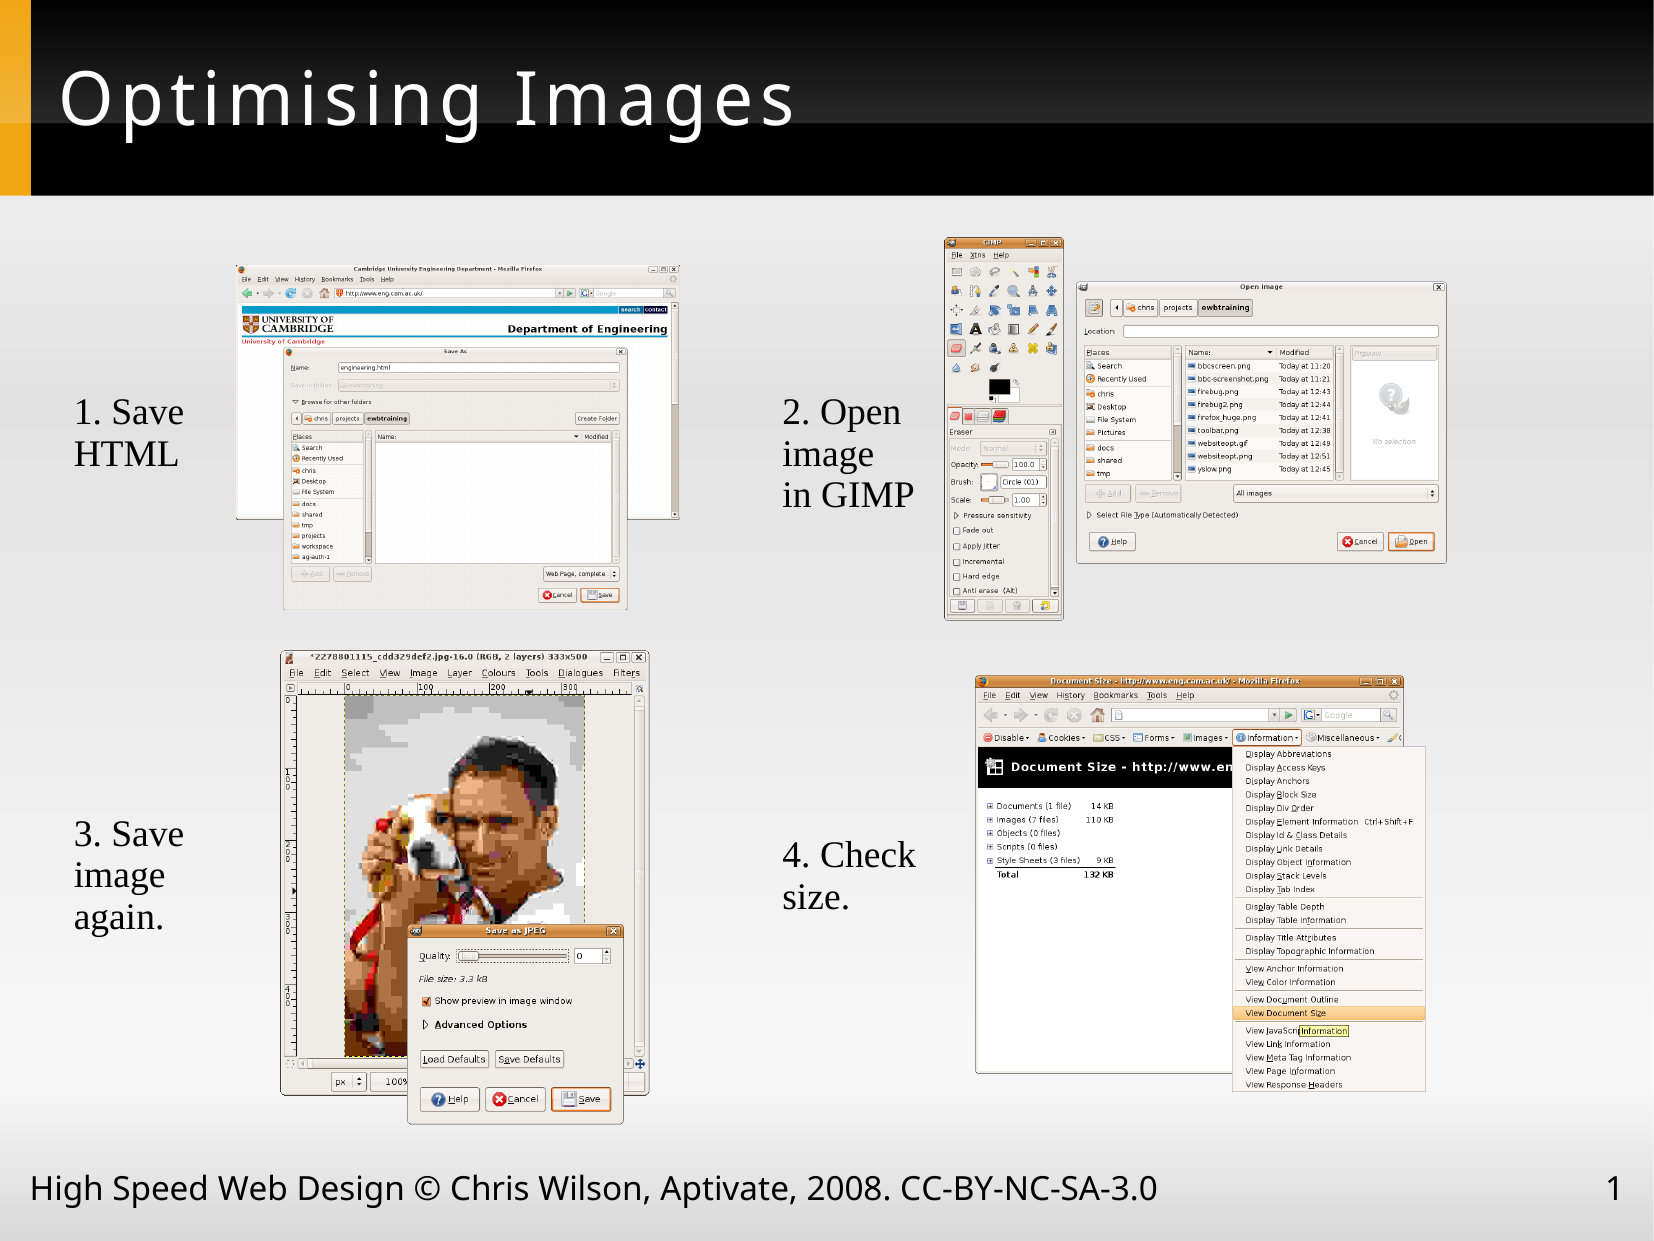

# Optimising Images
1. Save
HTML
2. Open
image
in GIMP
3. Save
image
again.
4. Check
size.
High Speed Web Design © Chris Wilson, Aptivate, 2008. CC-BY-NC-SA-3.0
1